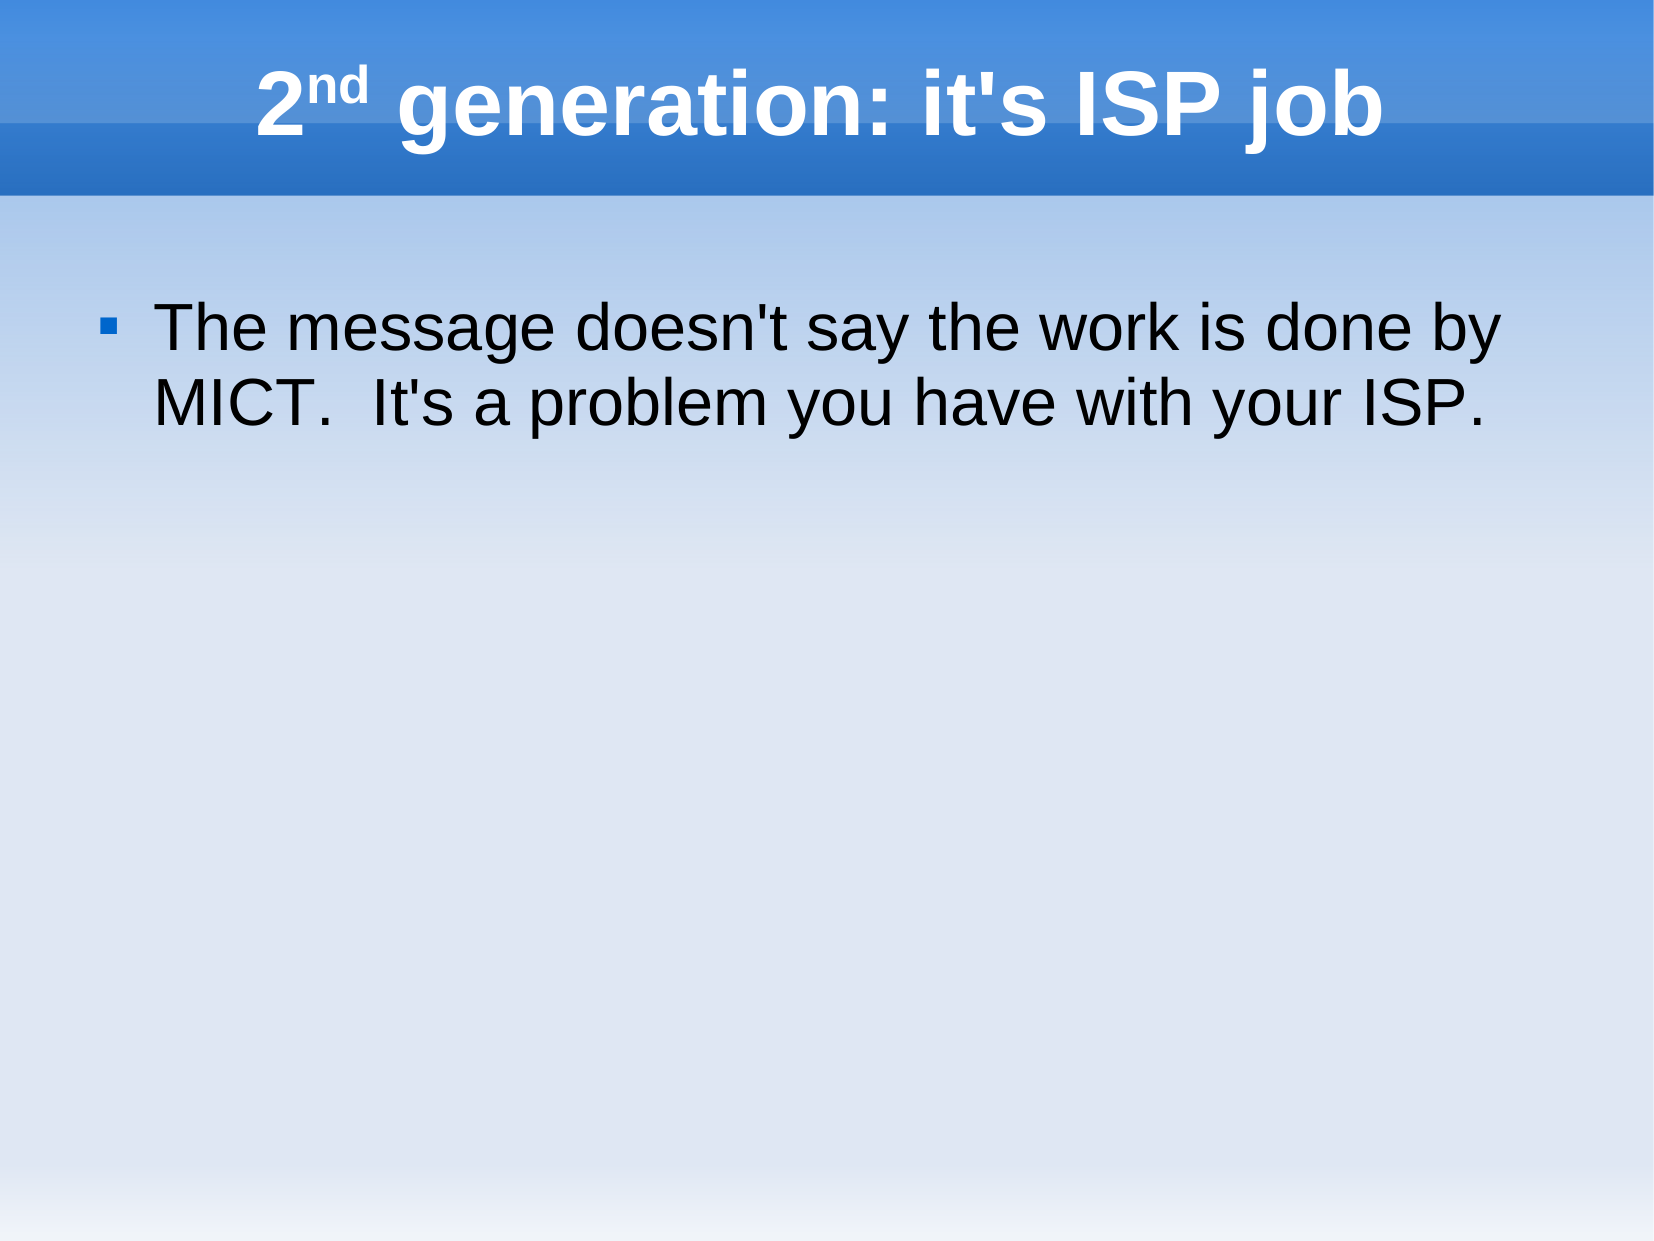

# 2nd generation: it's ISP job
The message doesn't say the work is done by MICT. It's a problem you have with your ISP.